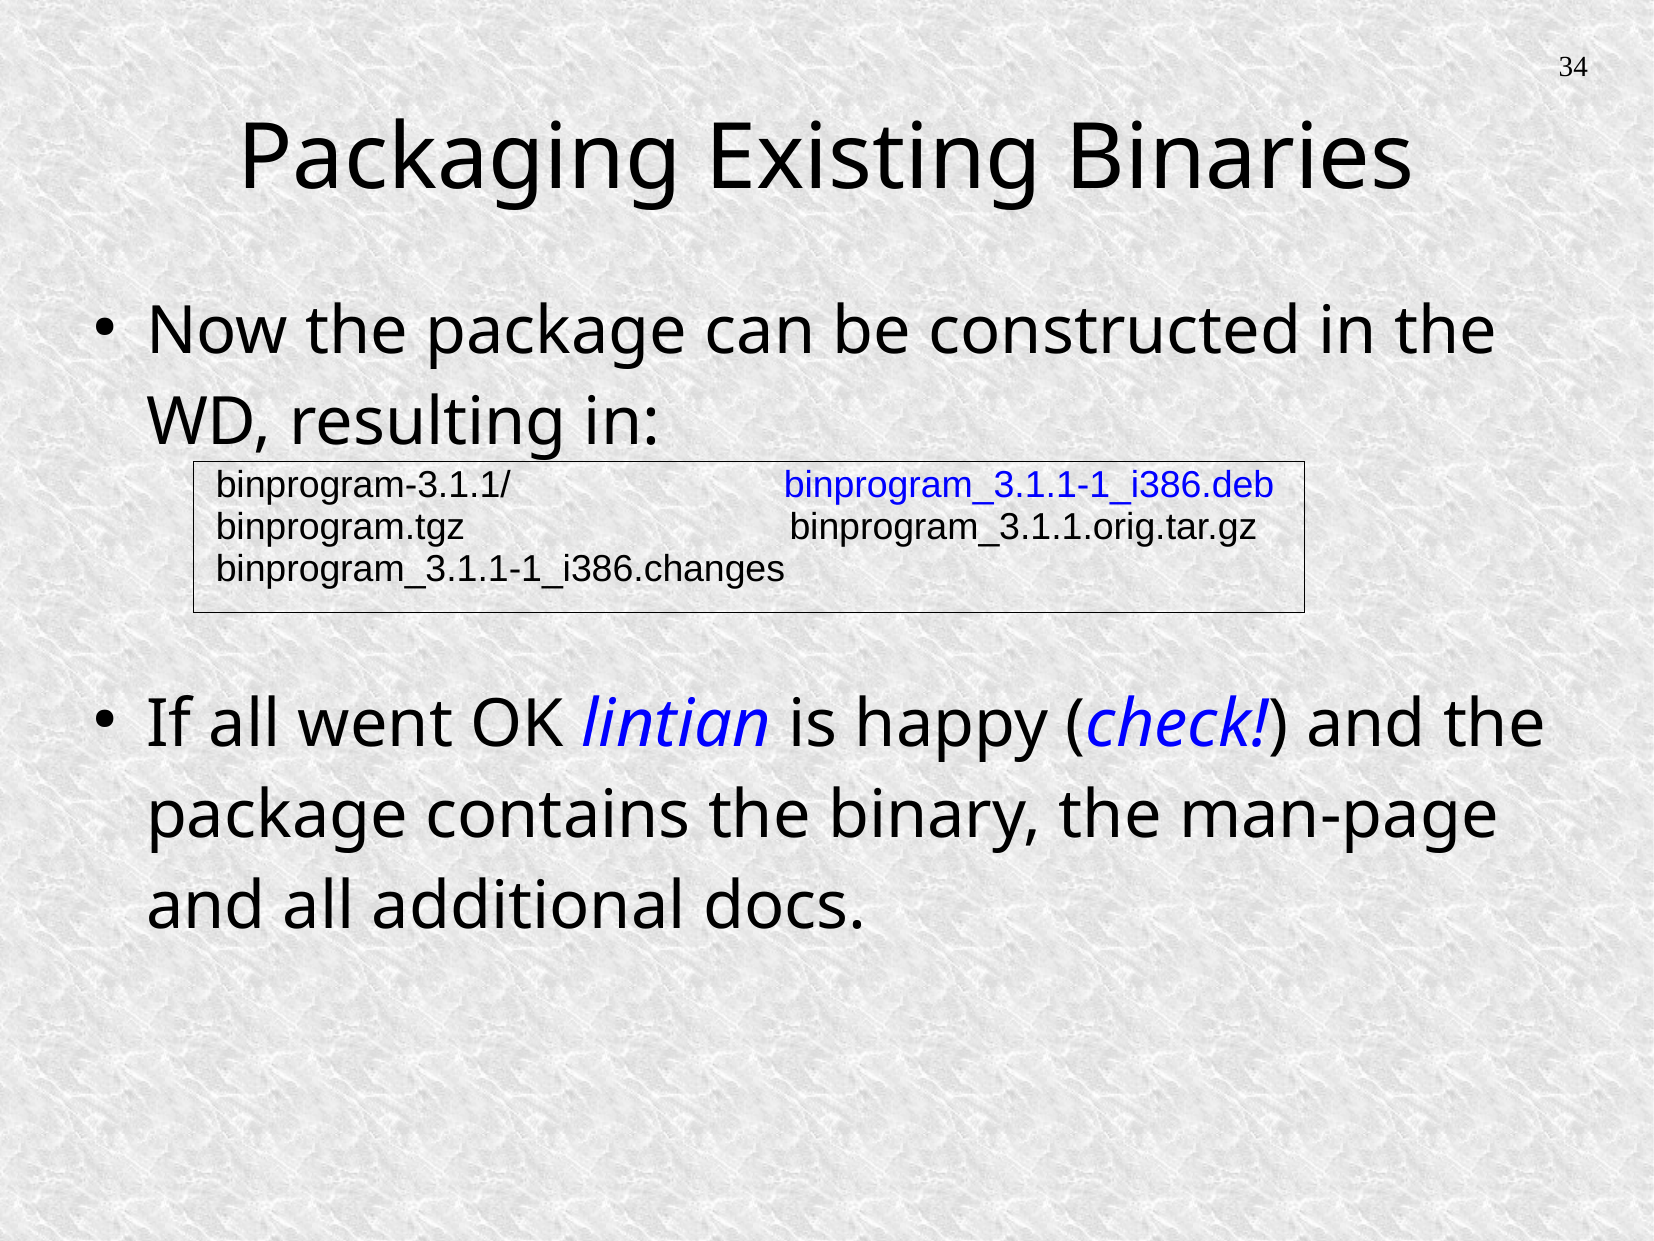

34
# Packaging Existing Binaries
Now the package can be constructed in the WD, resulting in:
If all went OK lintian is happy (check!) and the package contains the binary, the man-page and all additional docs.
binprogram-3.1.1/ binprogram_3.1.1-1_i386.deb
binprogram.tgz binprogram_3.1.1.orig.tar.gz
binprogram_3.1.1-1_i386.changes